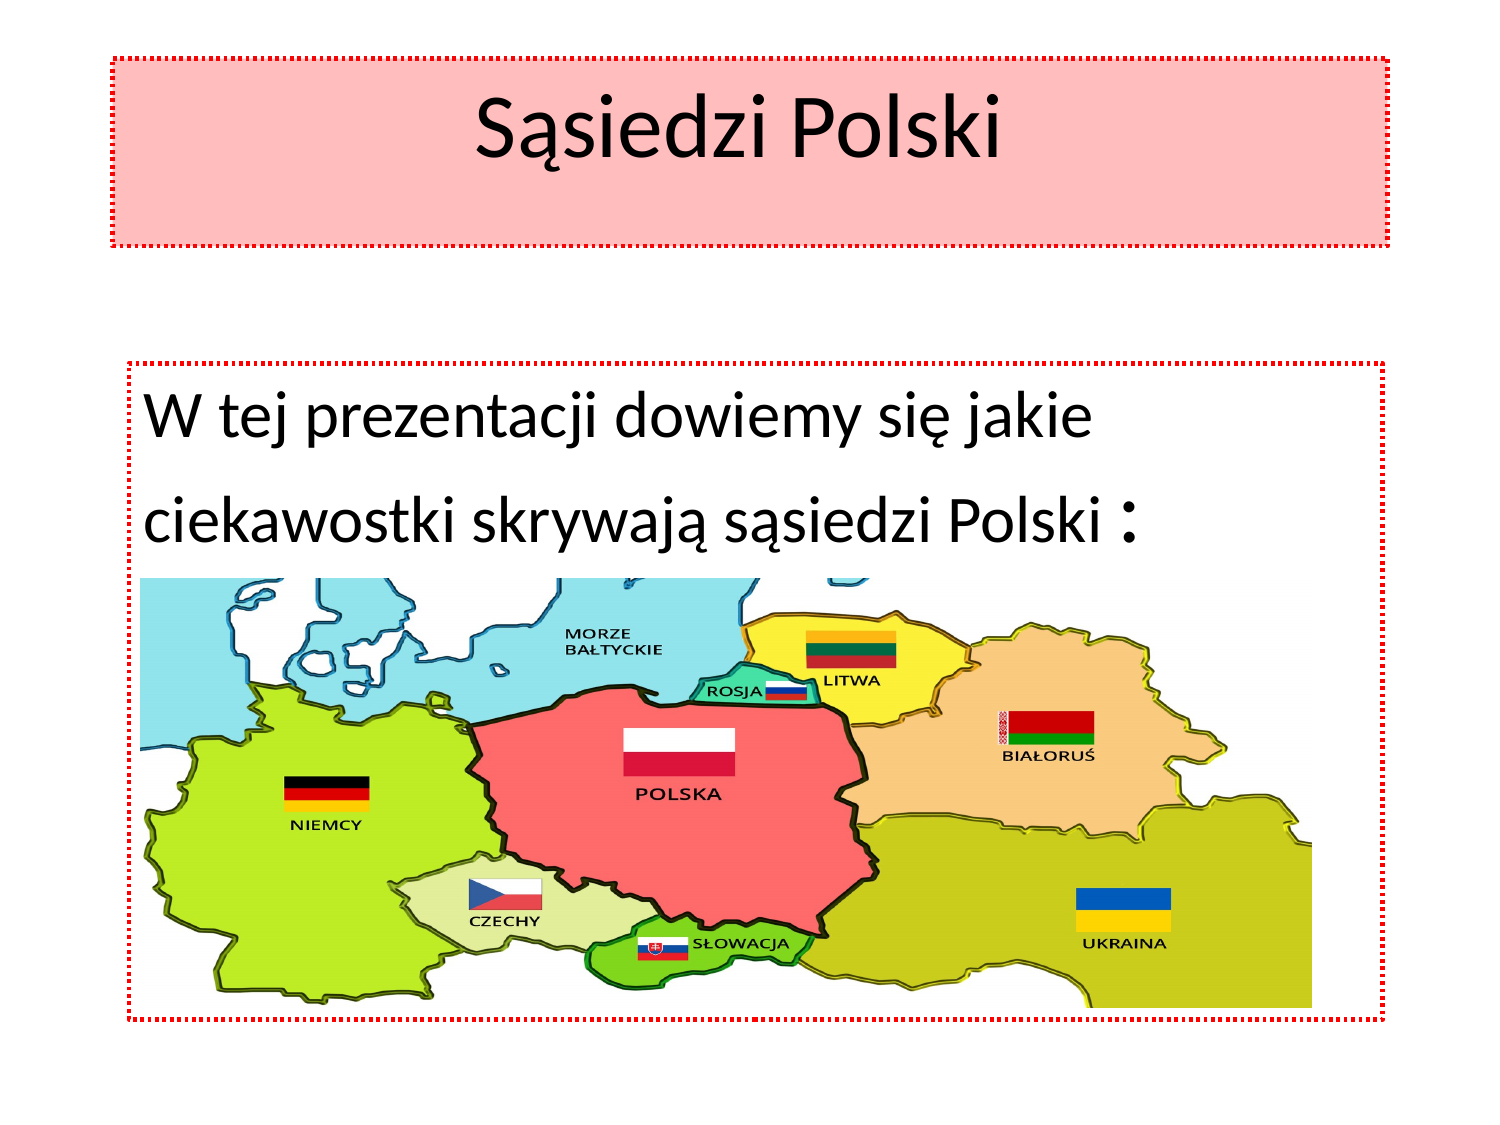

# Sąsiedzi Polski
W tej prezentacji dowiemy się jakie ciekawostki skrywają sąsiedzi Polski :